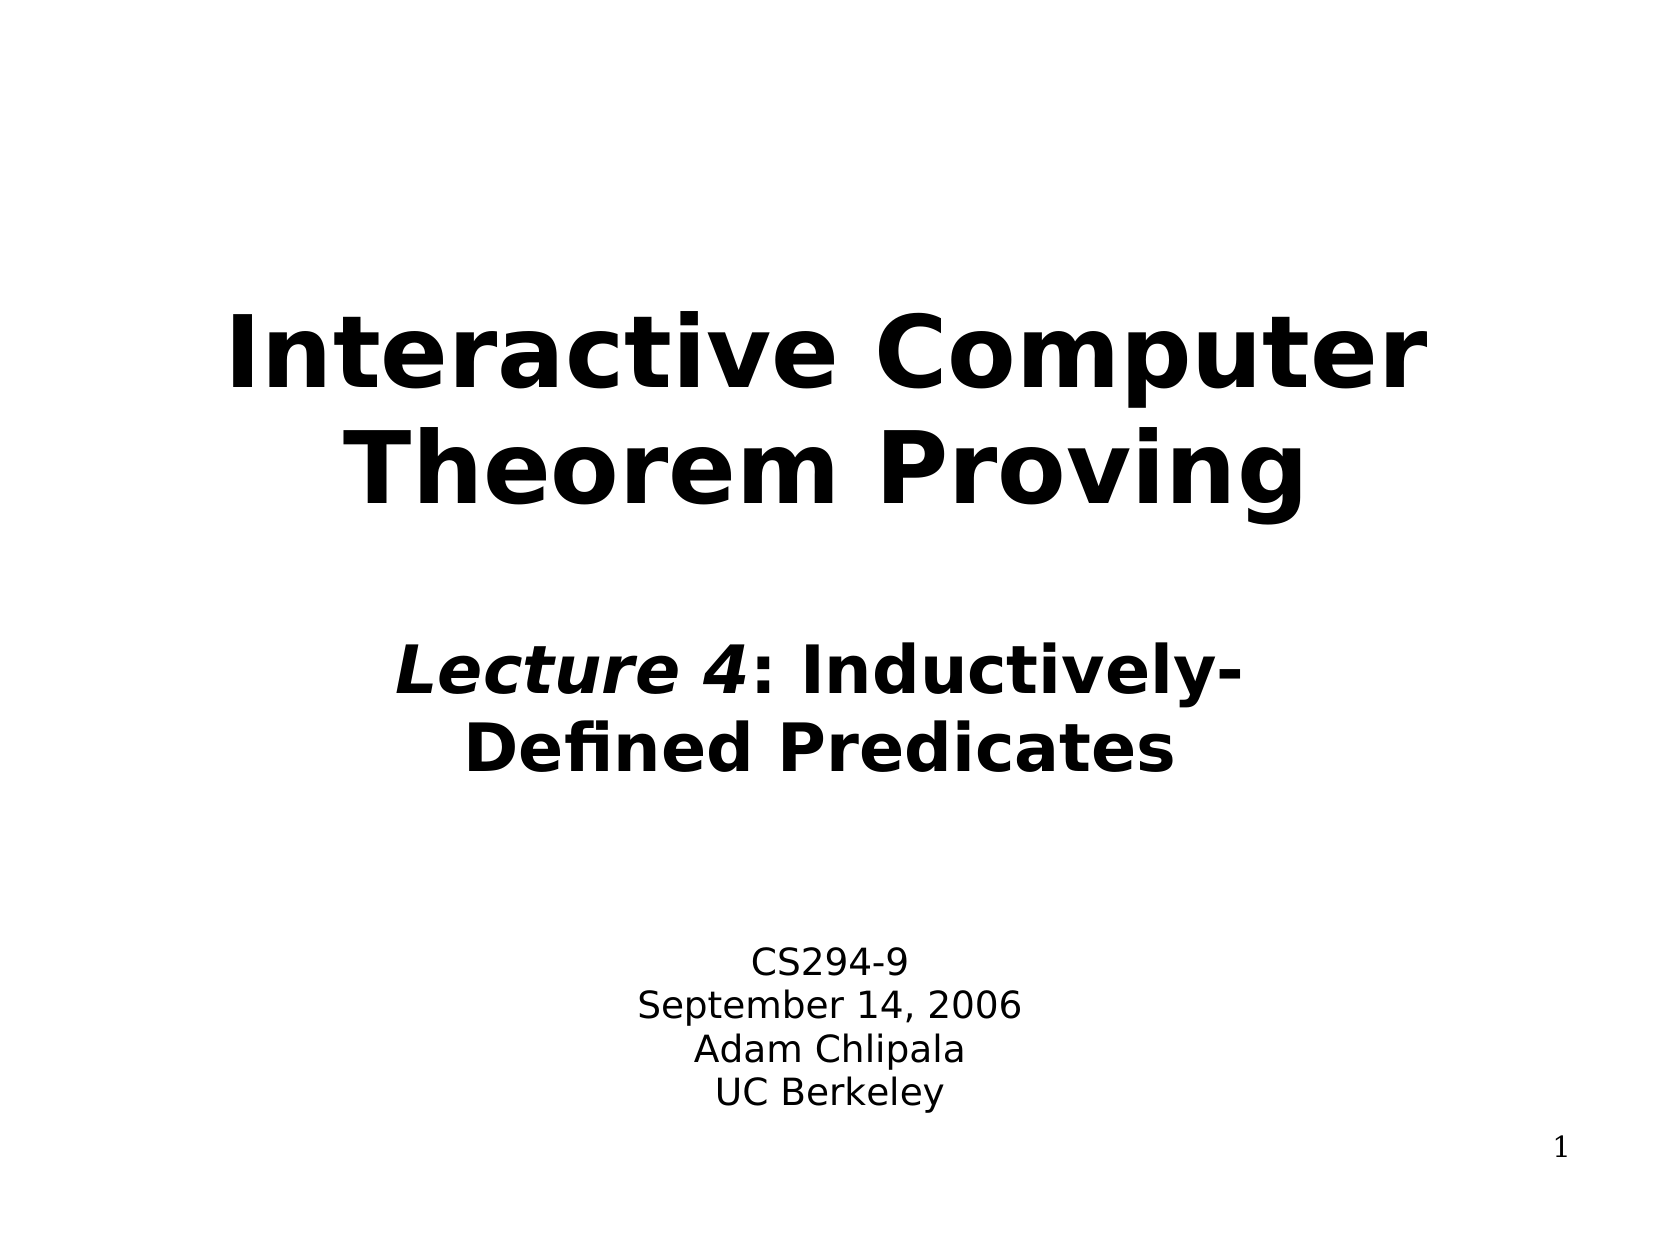

Interactive Computer
Theorem Proving
Lecture 4: Inductively-Defined Predicates
CS294-9
September 14, 2006
Adam Chlipala
UC Berkeley
1